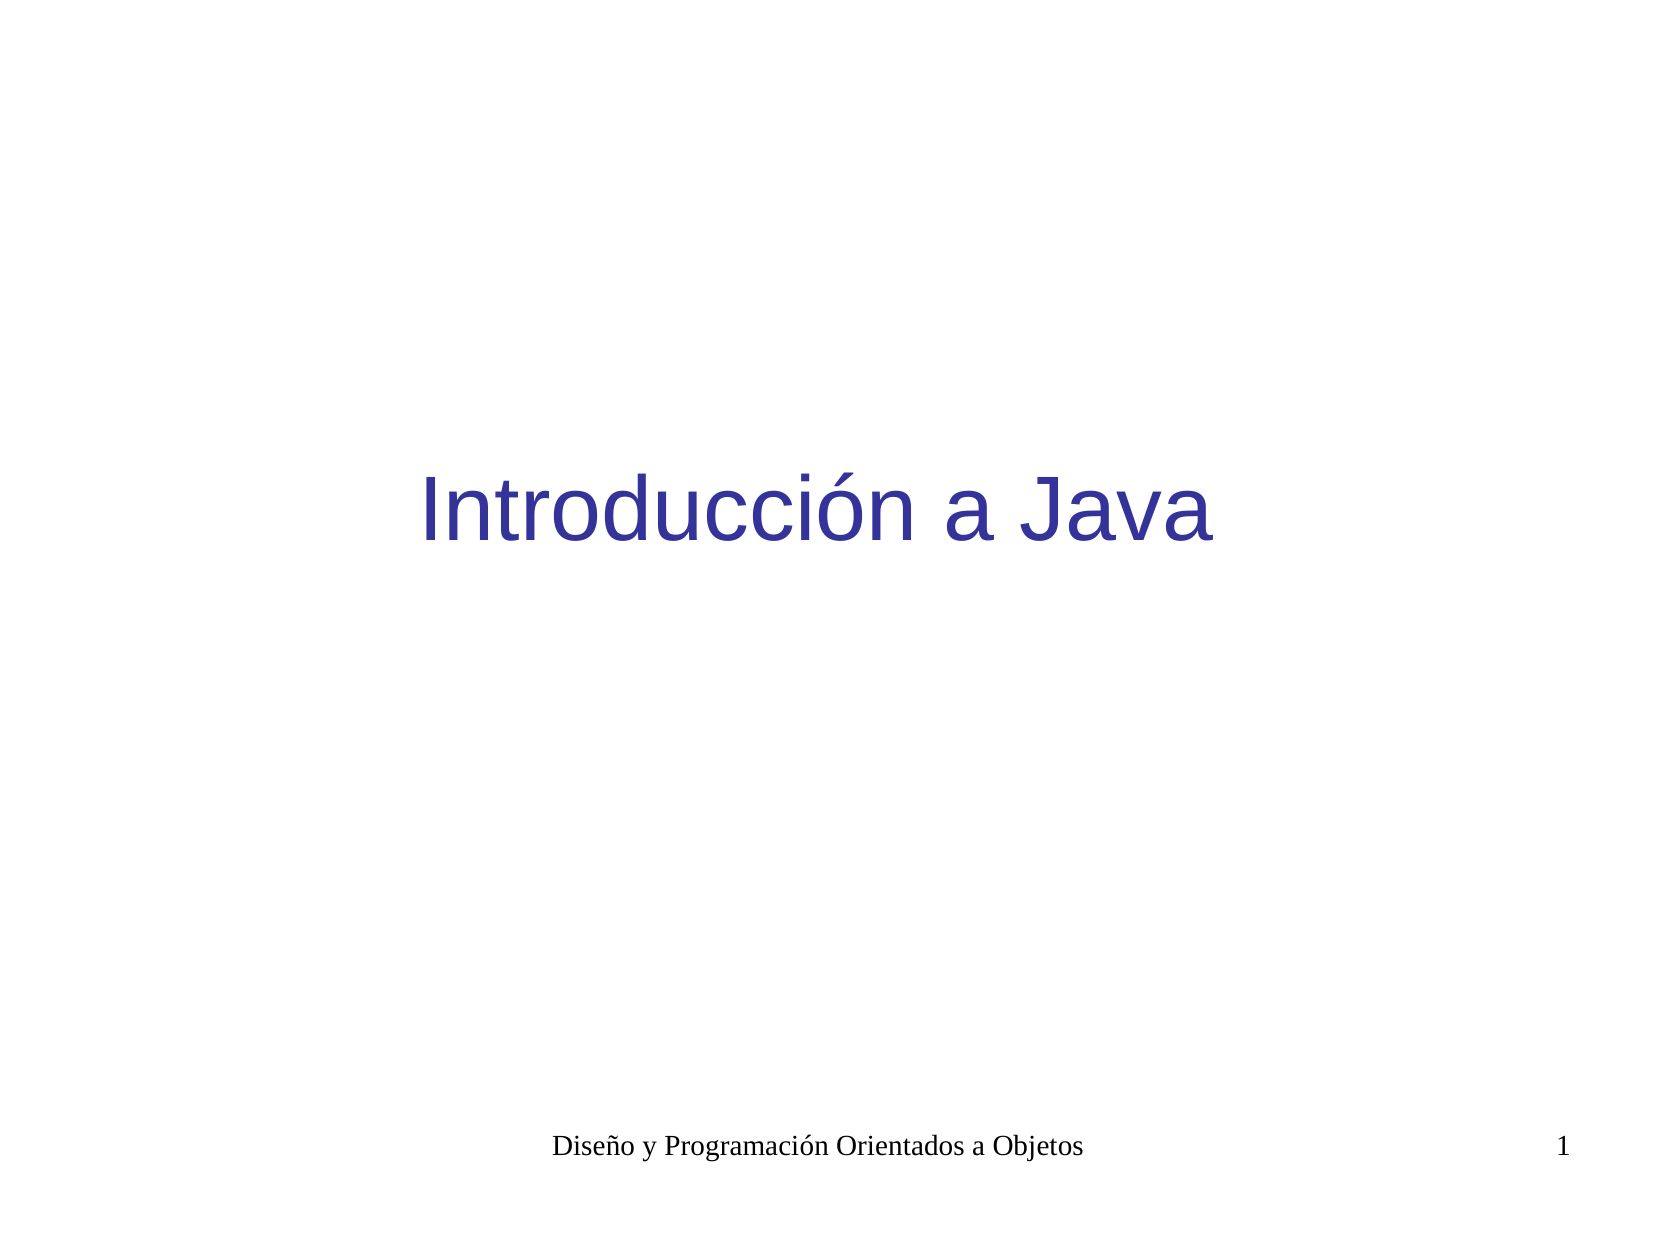

# Introducción a Java
Diseño y programación Orientados a Objetos
1